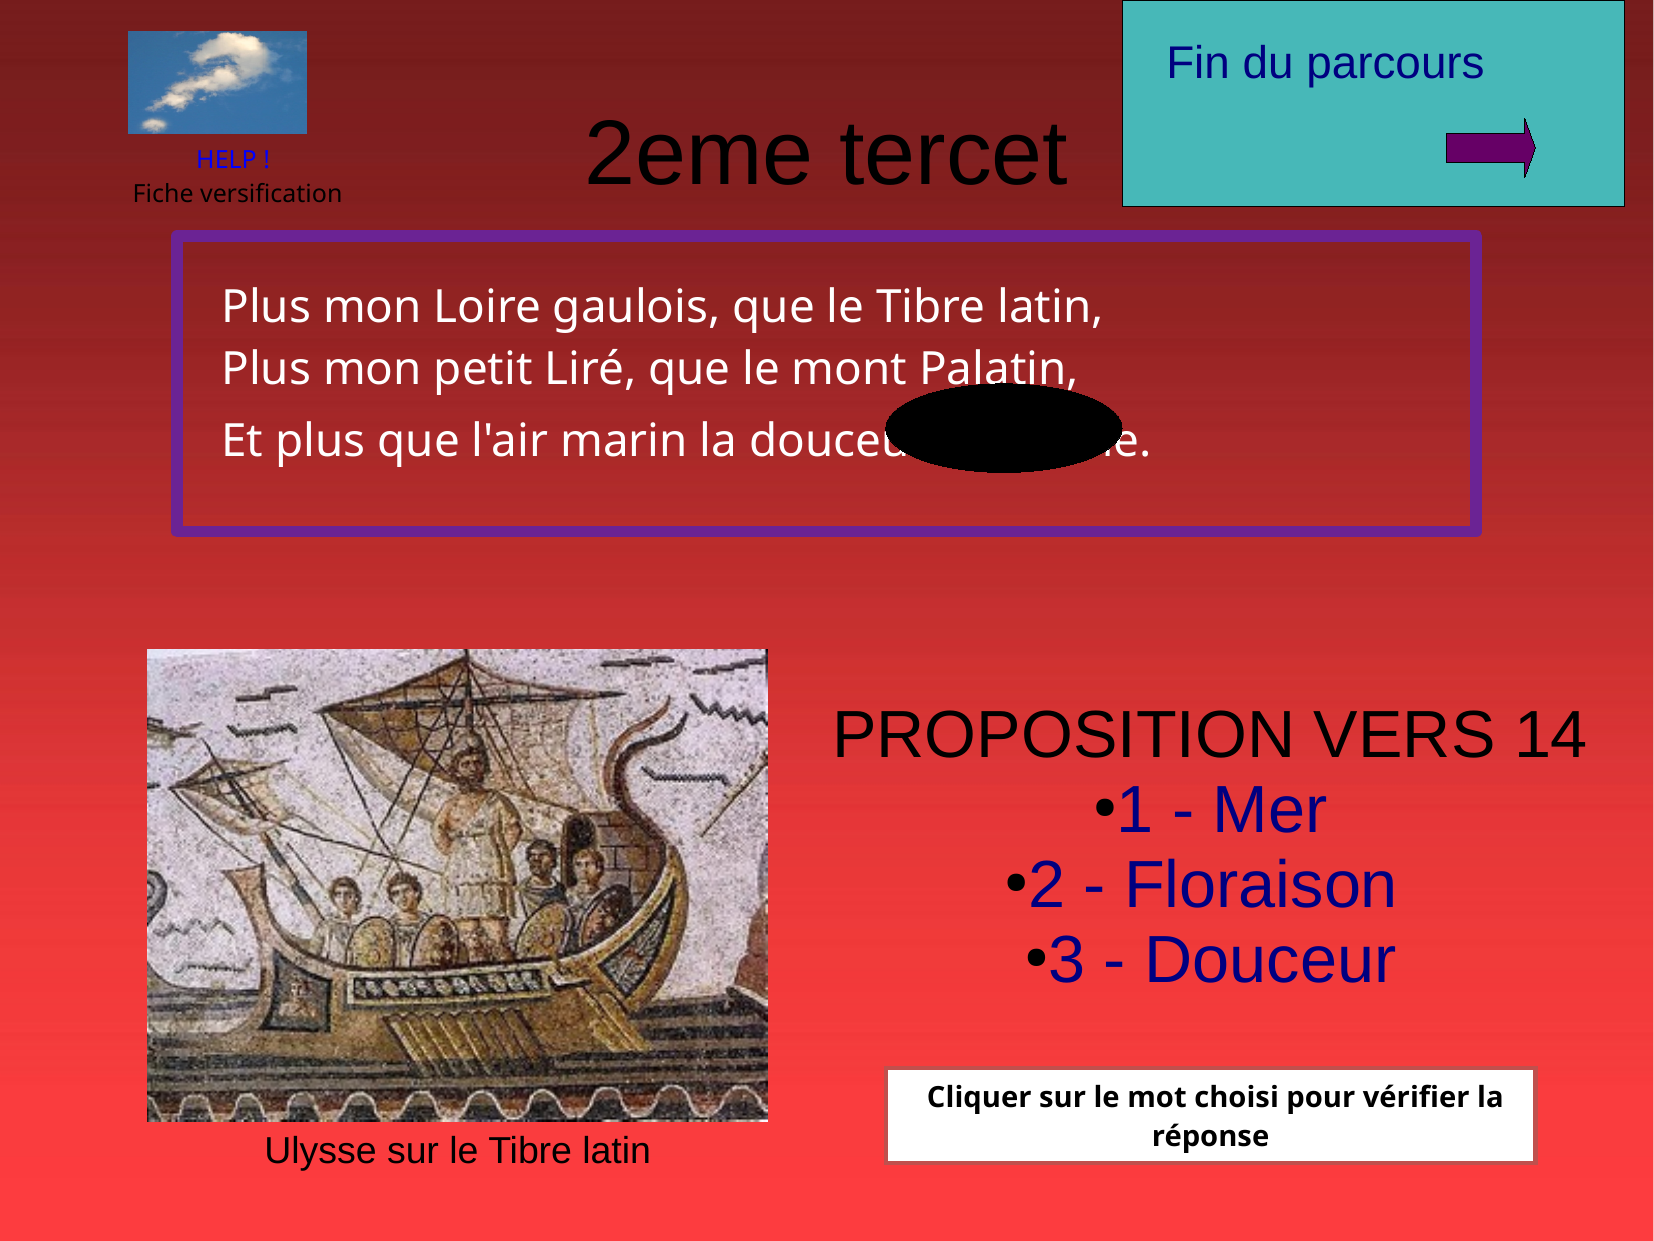

Fin du parcours
HELP !
Fiche versification
# 2eme tercet
Plus mon Loire gaulois, que le Tibre latin,
Plus mon petit Liré, que le mont Palatin,
Et plus que l'air marin la douceur angevine.
PROPOSITION VERS 14
1 - Mer
2 - Floraison
3 - Douceur
Cliquer sur le mot choisi pour vérifier la réponse
Ulysse sur le Tibre latin